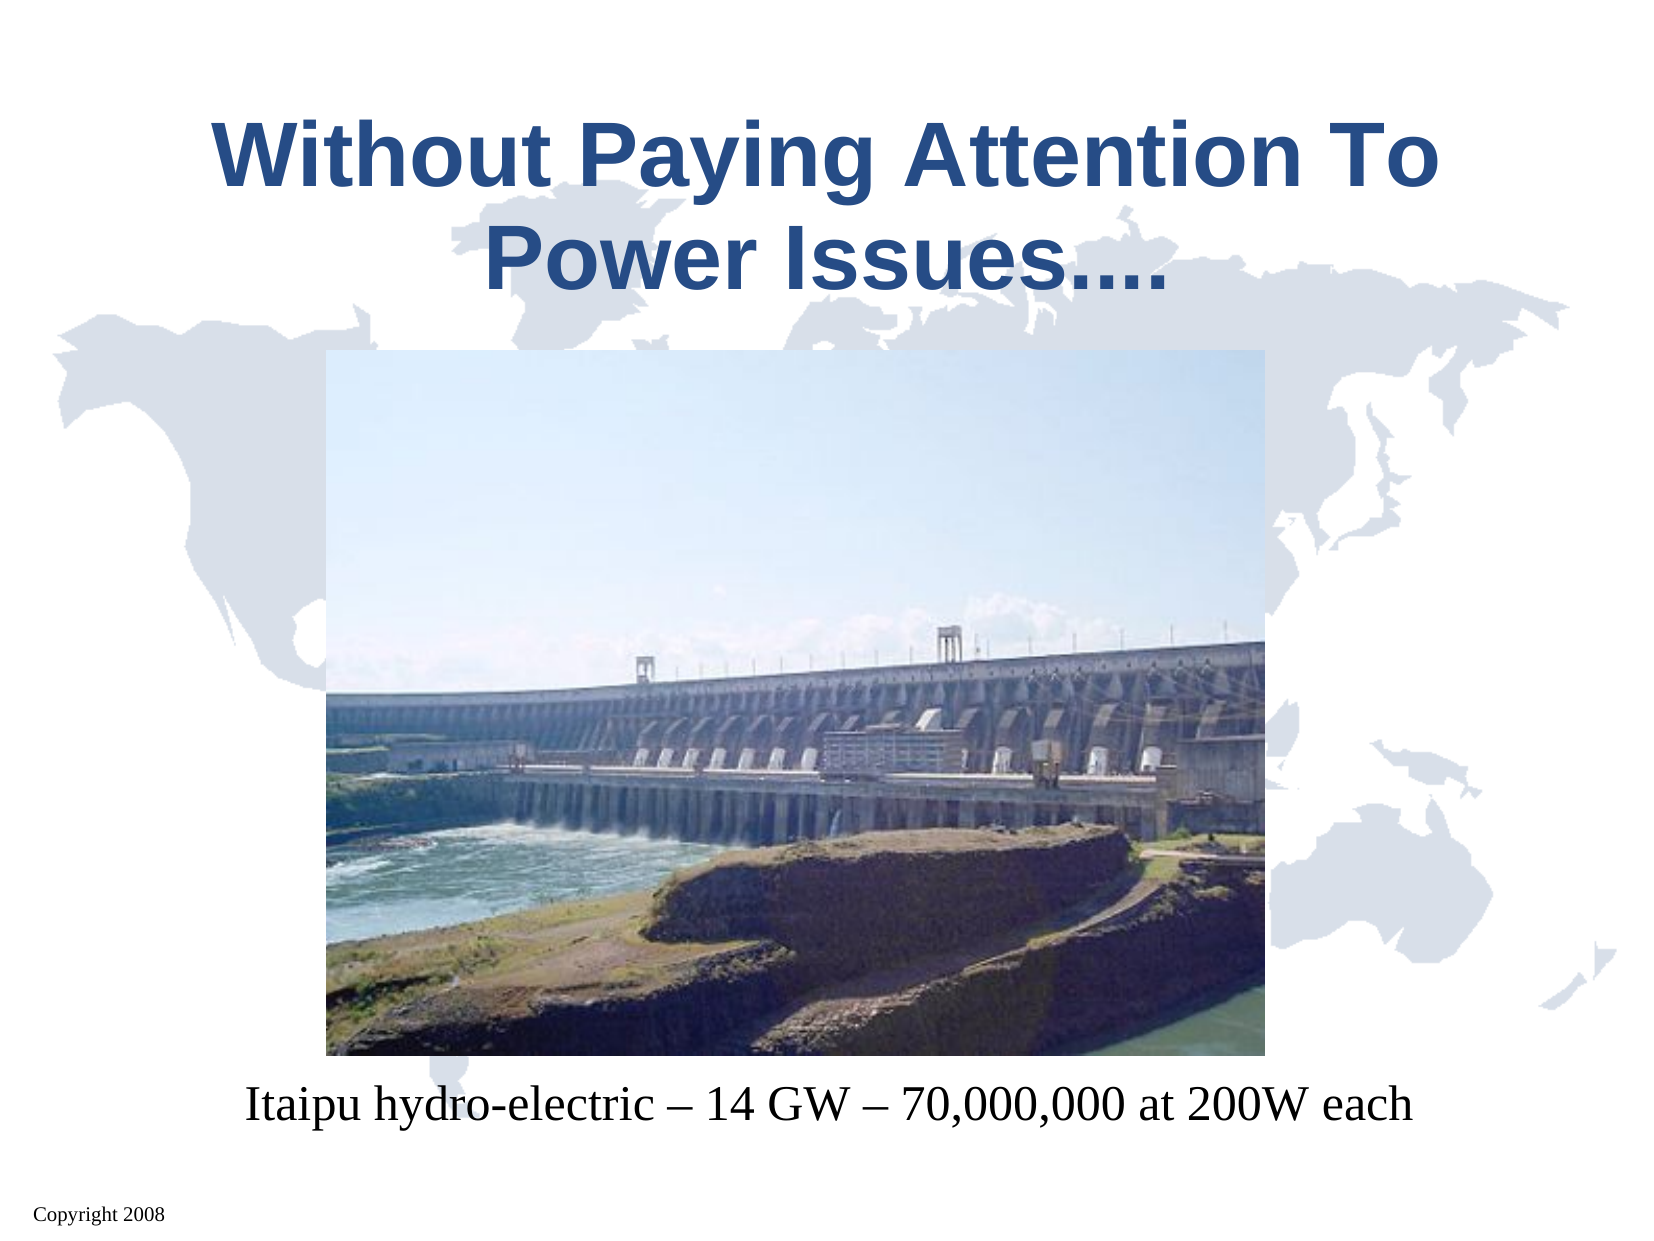

# Without Paying Attention To Power Issues....
Itaipu hydro-electric – 14 GW – 70,000,000 at 200W each